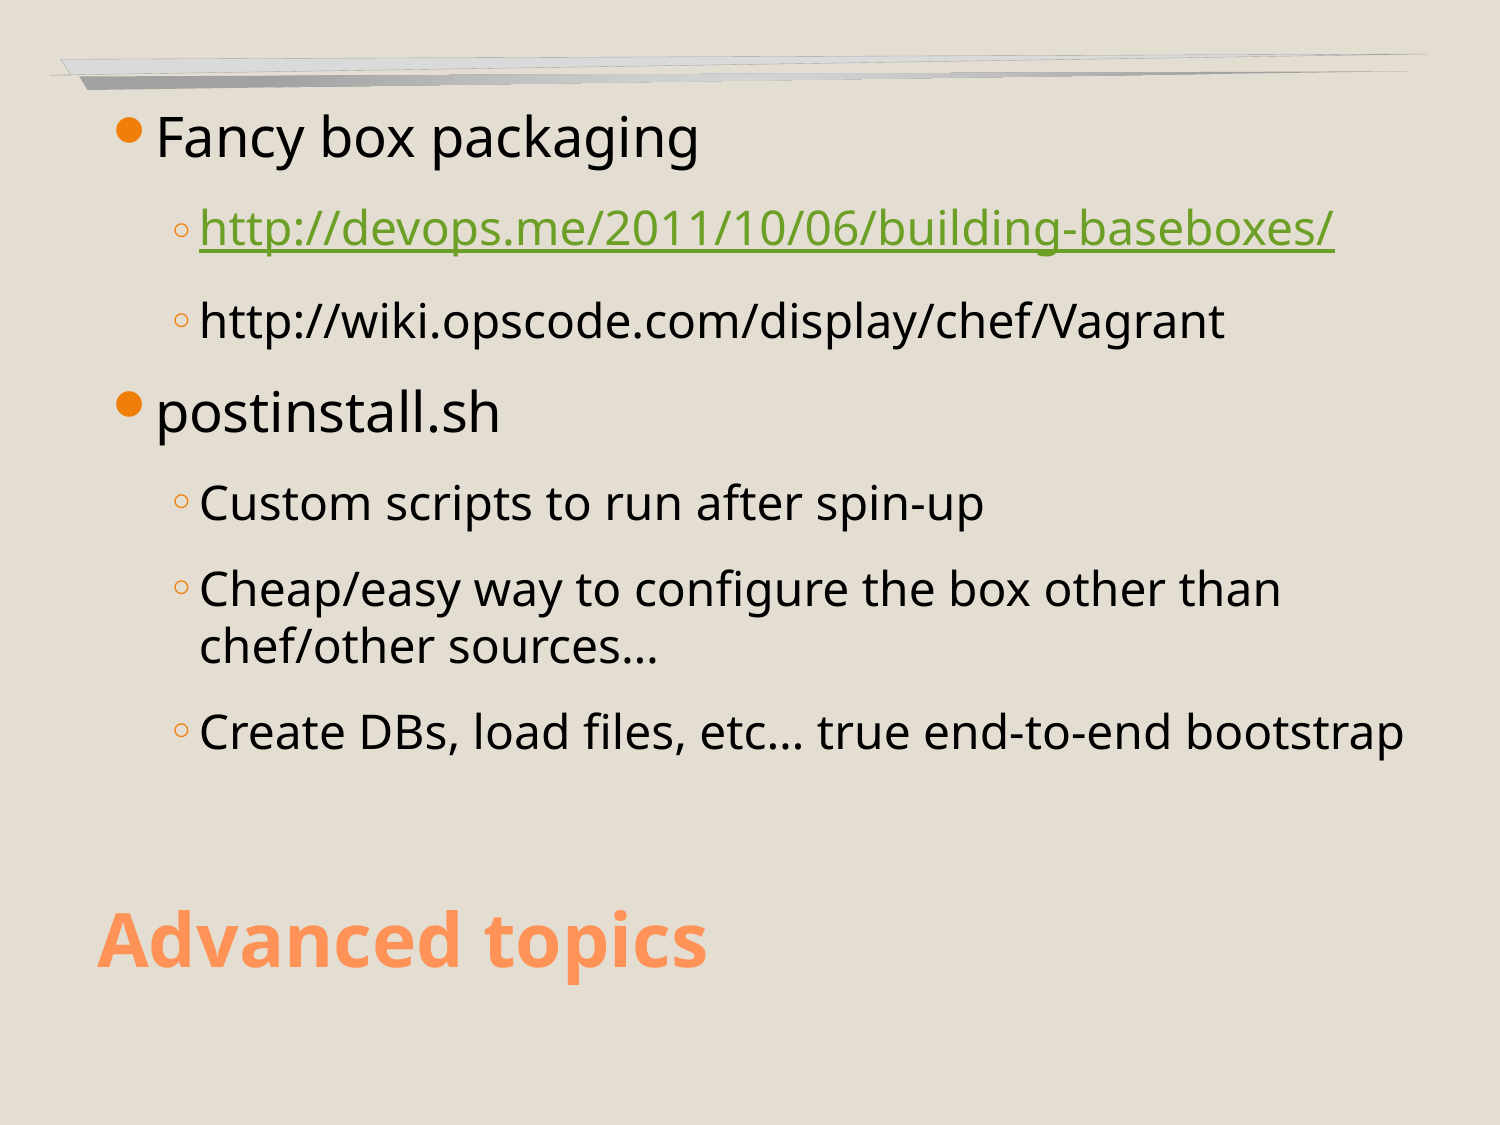

Fancy box packaging
http://devops.me/2011/10/06/building-baseboxes/
http://wiki.opscode.com/display/chef/Vagrant
postinstall.sh
Custom scripts to run after spin-up
Cheap/easy way to configure the box other than chef/other sources…
Create DBs, load files, etc… true end-to-end bootstrap
# Advanced topics